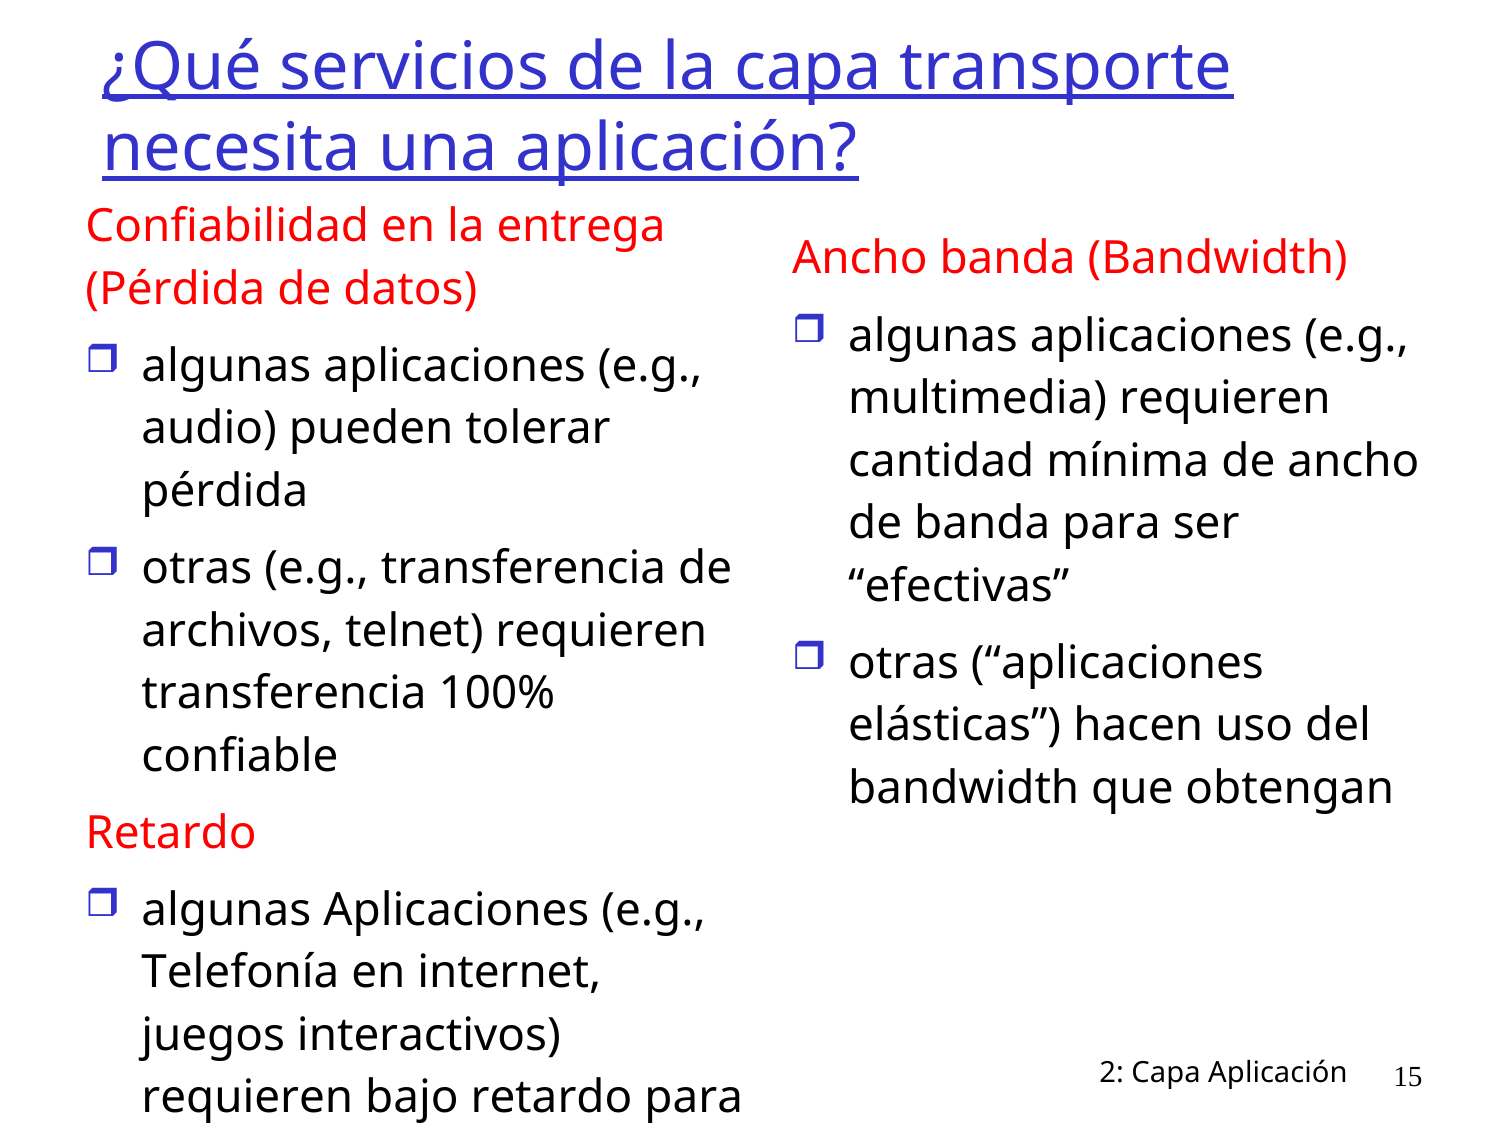

# ¿Qué servicios de la capa transporte necesita una aplicación?
Confiabilidad en la entrega (Pérdida de datos)
algunas aplicaciones (e.g., audio) pueden tolerar pérdida
otras (e.g., transferencia de archivos, telnet) requieren transferencia 100% confiable
Retardo
algunas Aplicaciones (e.g., Telefonía en internet, juegos interactivos) requieren bajo retardo para ser “efectivas”
Ancho banda (Bandwidth)
algunas aplicaciones (e.g., multimedia) requieren cantidad mínima de ancho de banda para ser “efectivas”
otras (“aplicaciones elásticas”) hacen uso del bandwidth que obtengan